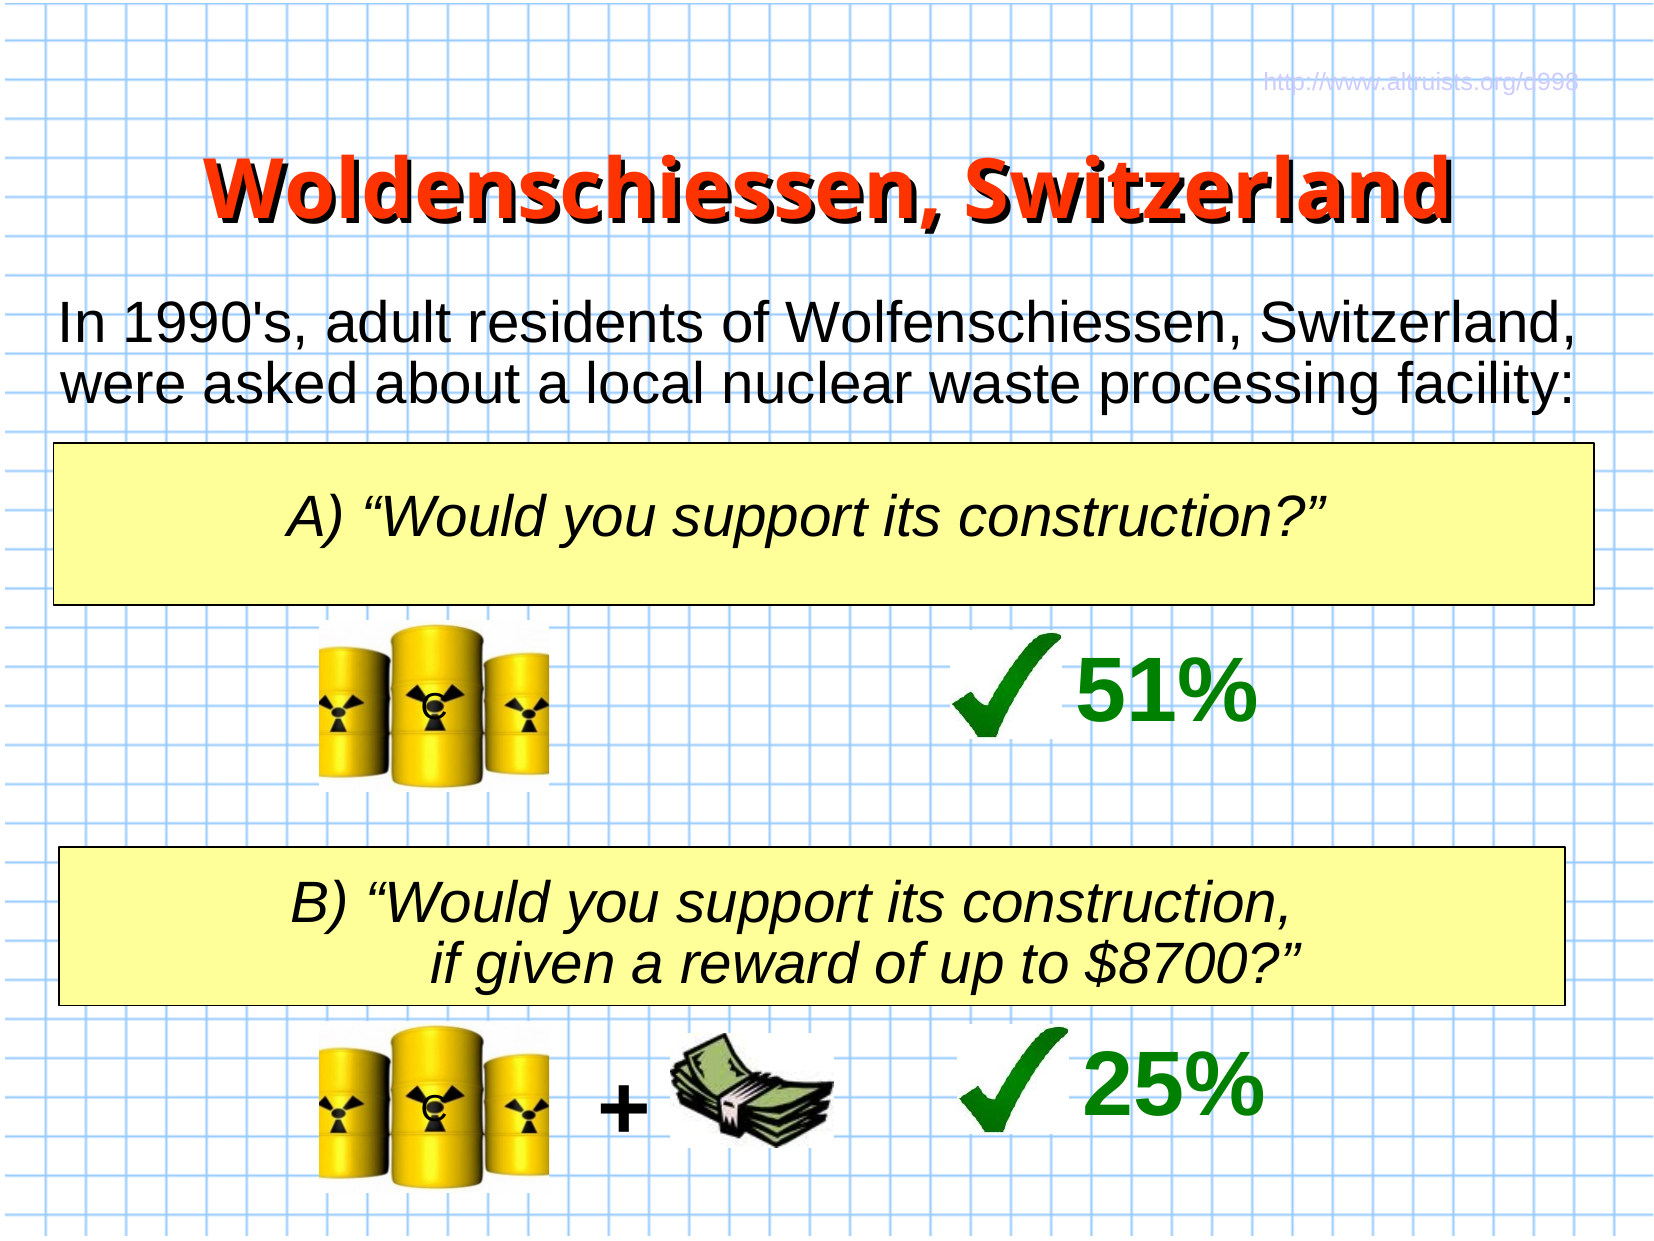

Woldenschiessen, Switzerland
http://www.altruists.org/d998
In 1990's, adult residents of Wolfenschiessen, Switzerland, were asked about a local nuclear waste processing facility:
A) “Would you support its construction?”
C
51%
B) “Would you support its construction,
 if given a reward of up to $8700?”
25%
C
+